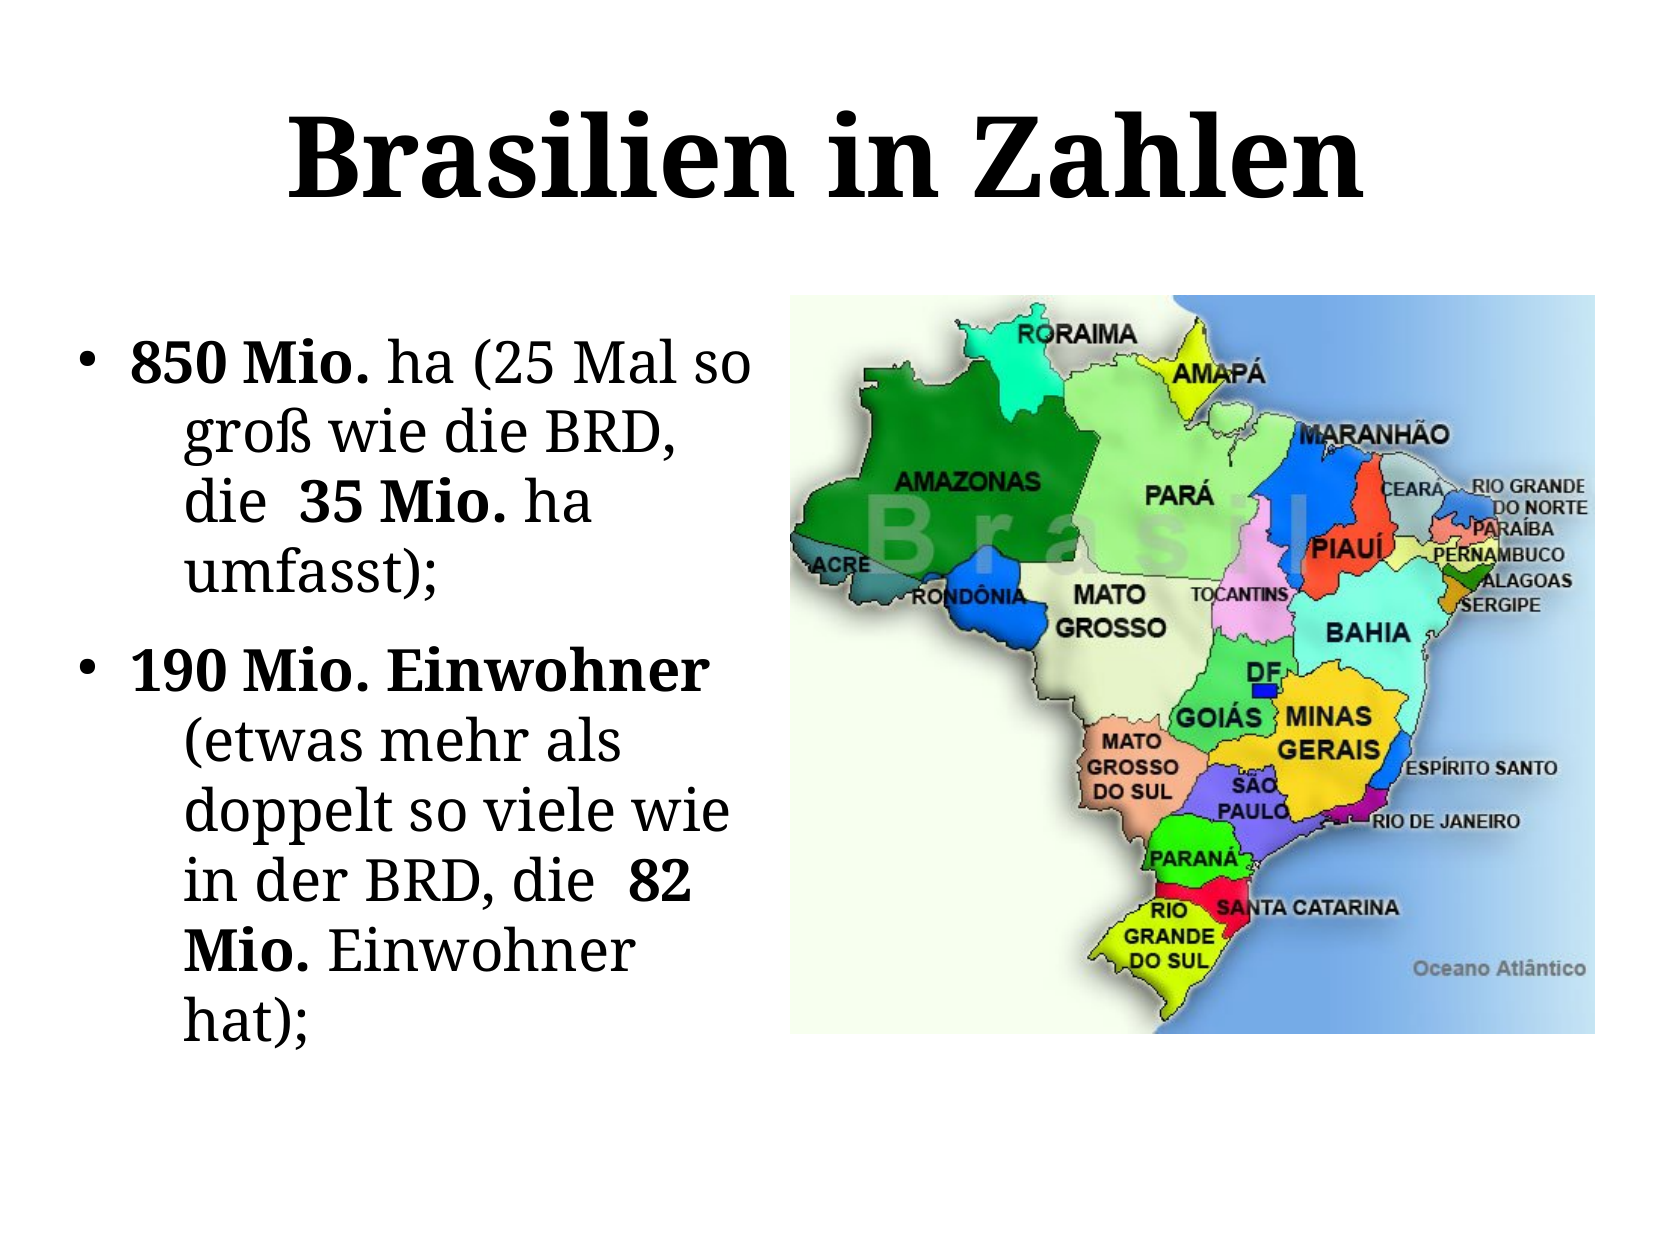

# Brasilien in Zahlen
850 Mio. ha (25 Mal so groß wie die BRD, die 35 Mio. ha umfasst);
190 Mio. Einwohner (etwas mehr als doppelt so viele wie in der BRD, die 82 Mio. Einwohner hat);